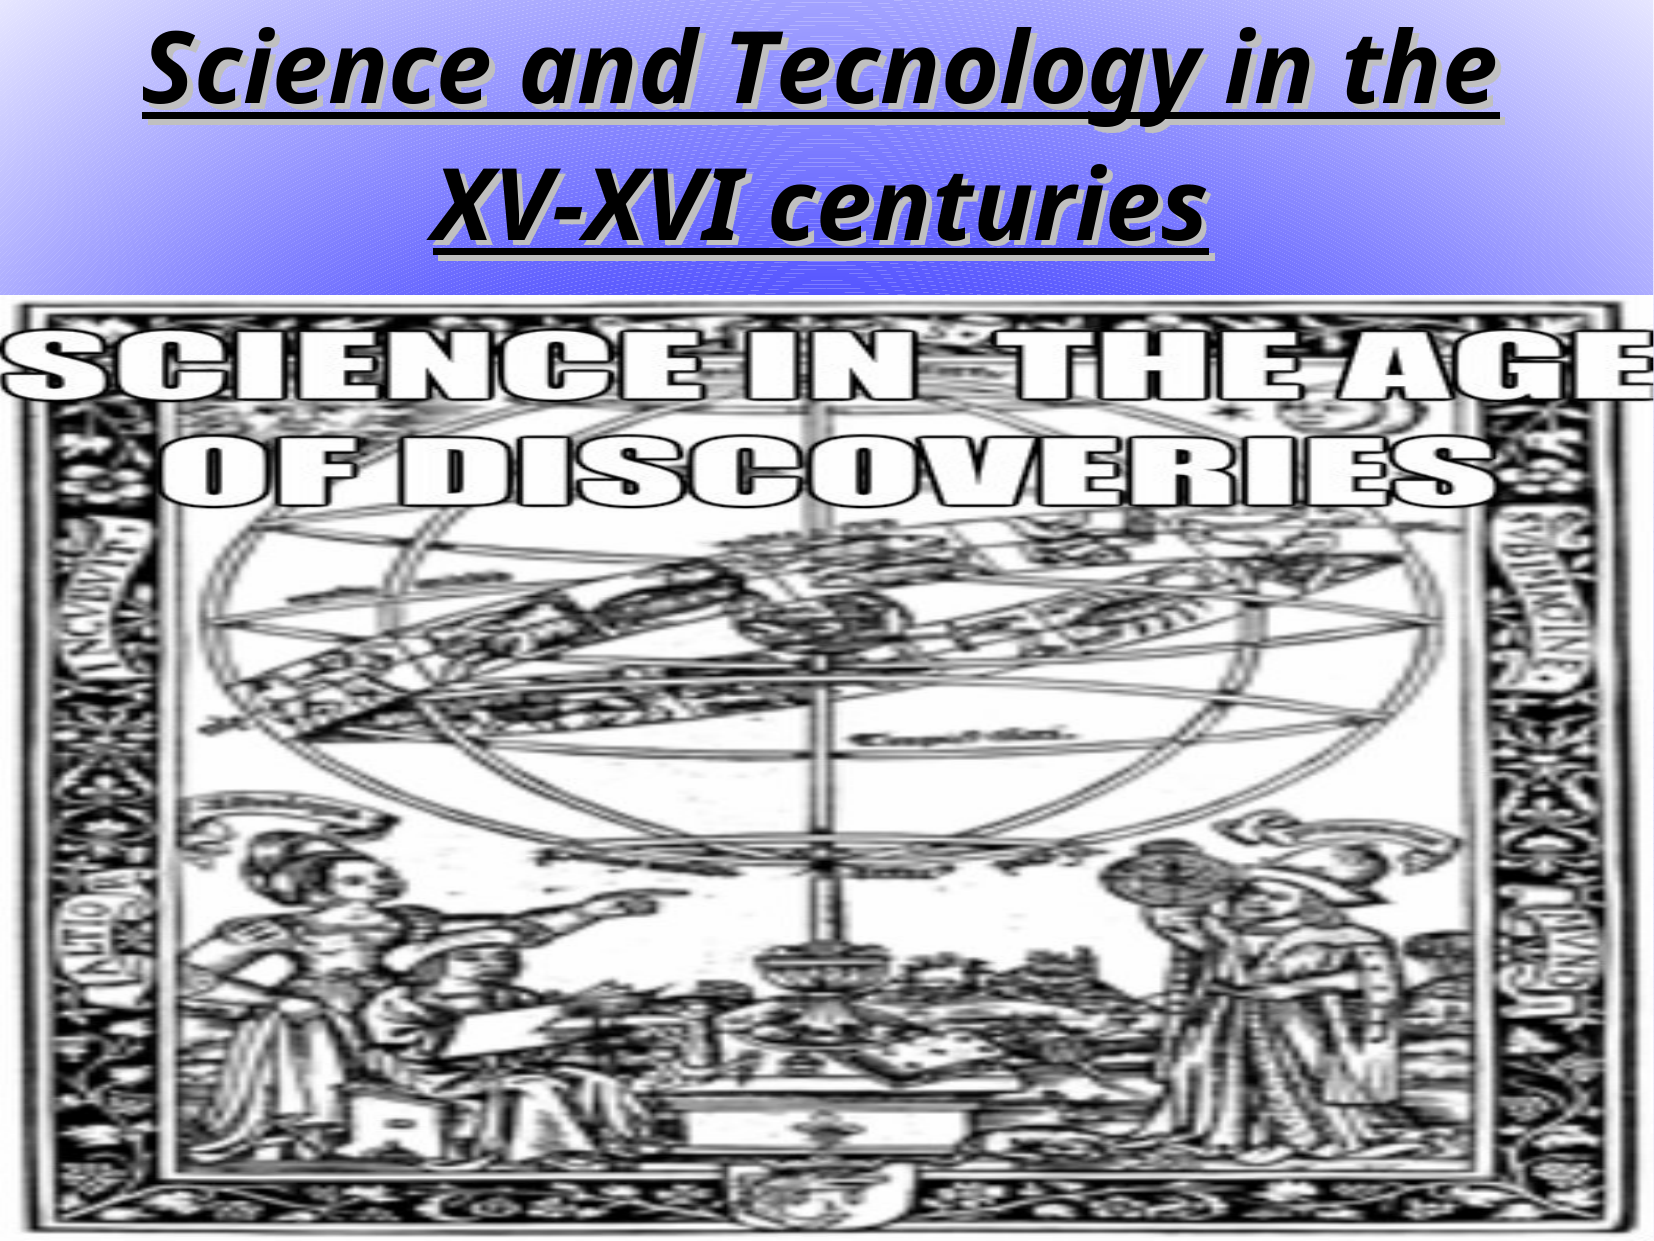

# Science and Tecnology in the XV-XVI centuries